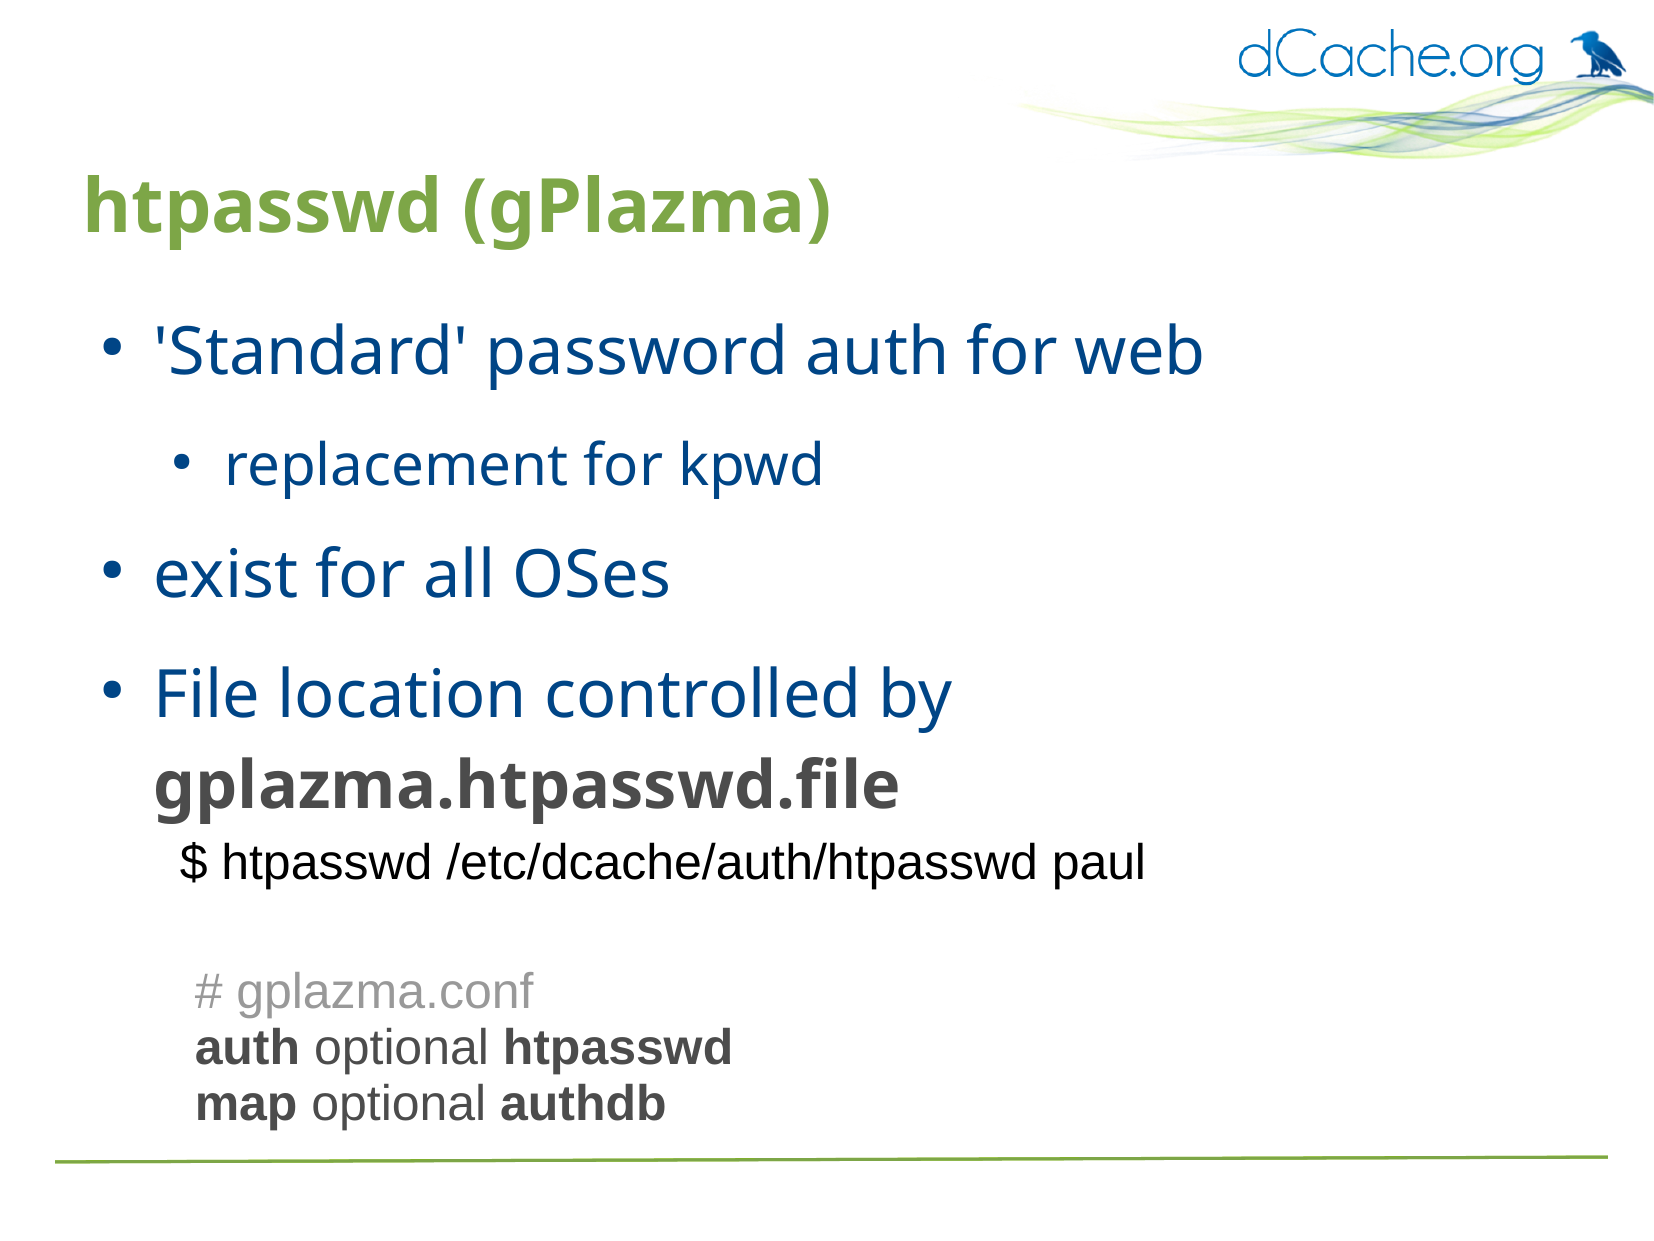

# htpasswd (gPlazma)
'Standard' password auth for web
replacement for kpwd
exist for all OSes
File location controlled by gplazma.htpasswd.file
$ htpasswd /etc/dcache/auth/htpasswd paul
# gplazma.conf
auth optional htpasswd
map optional authdb